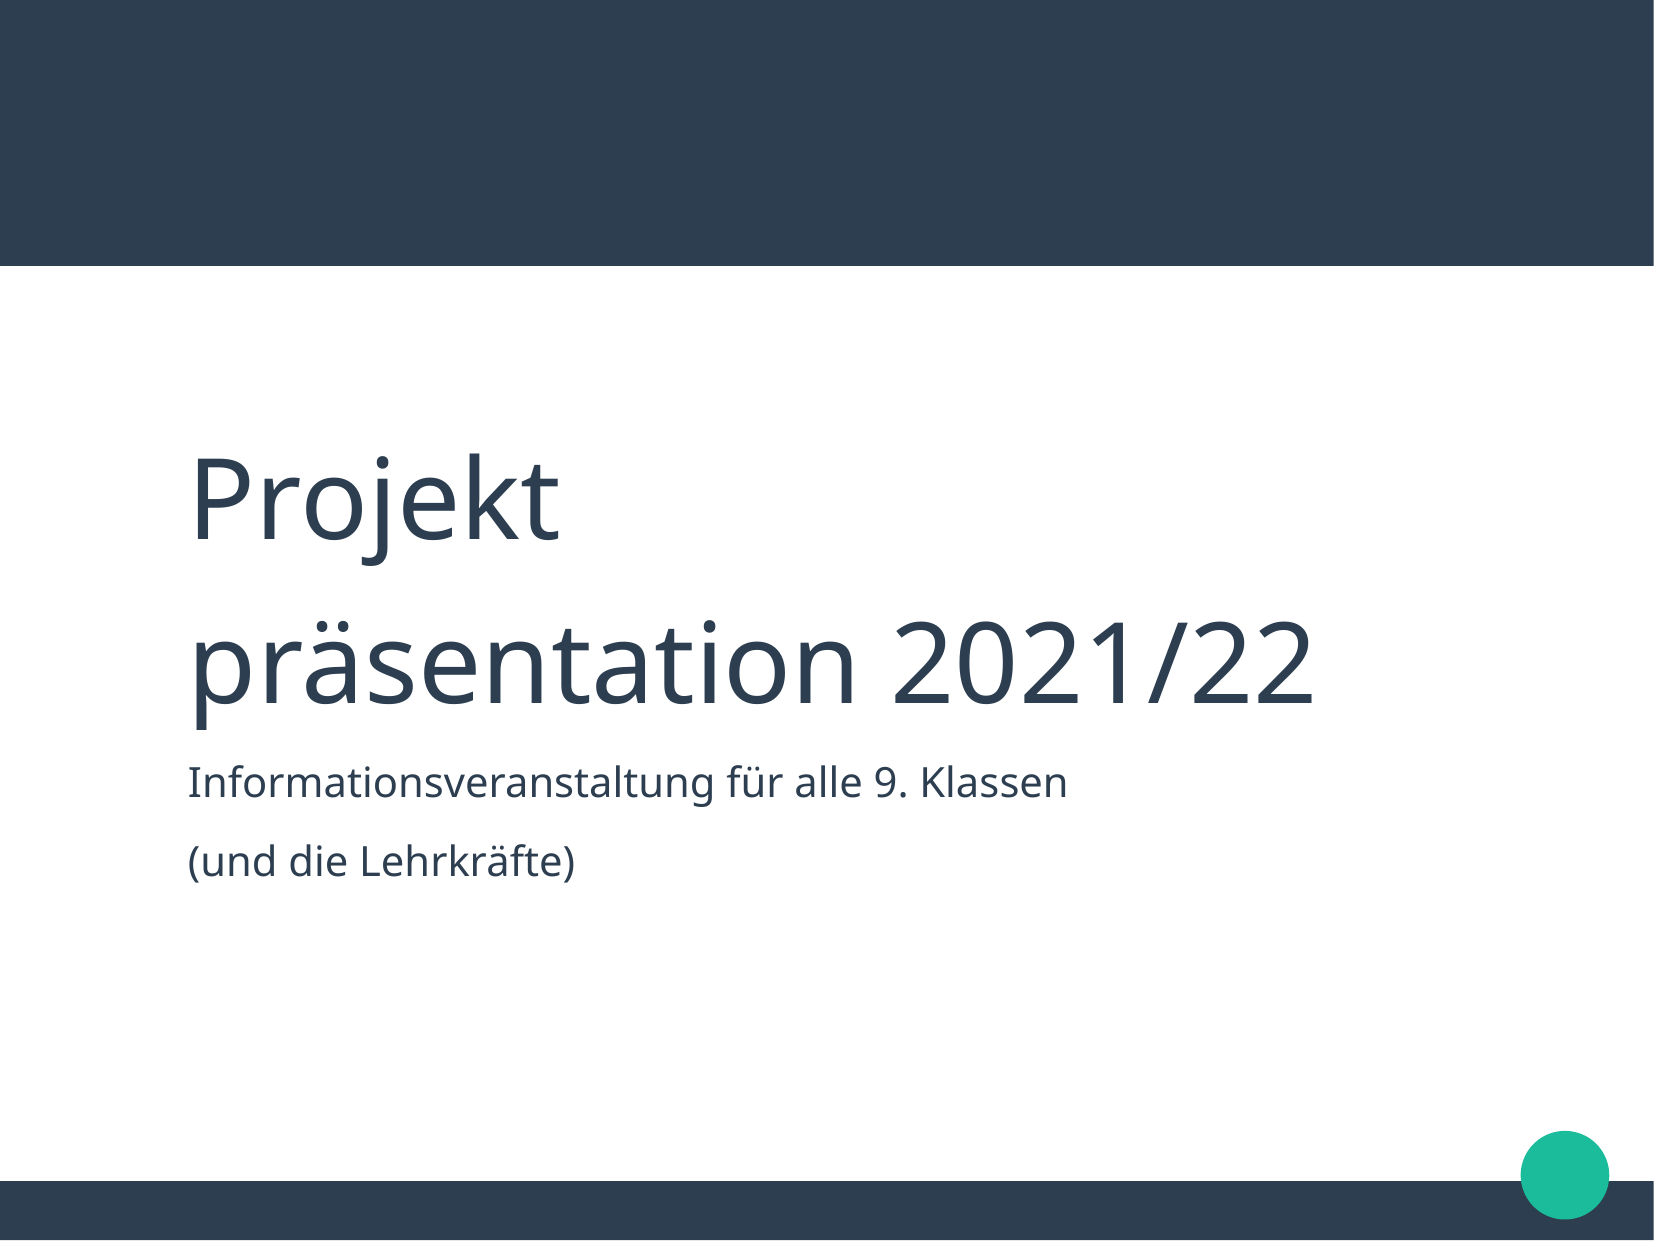

# Projekt
präsentation 2021/22
Informationsveranstaltung für alle 9. Klassen
(und die Lehrkräfte)